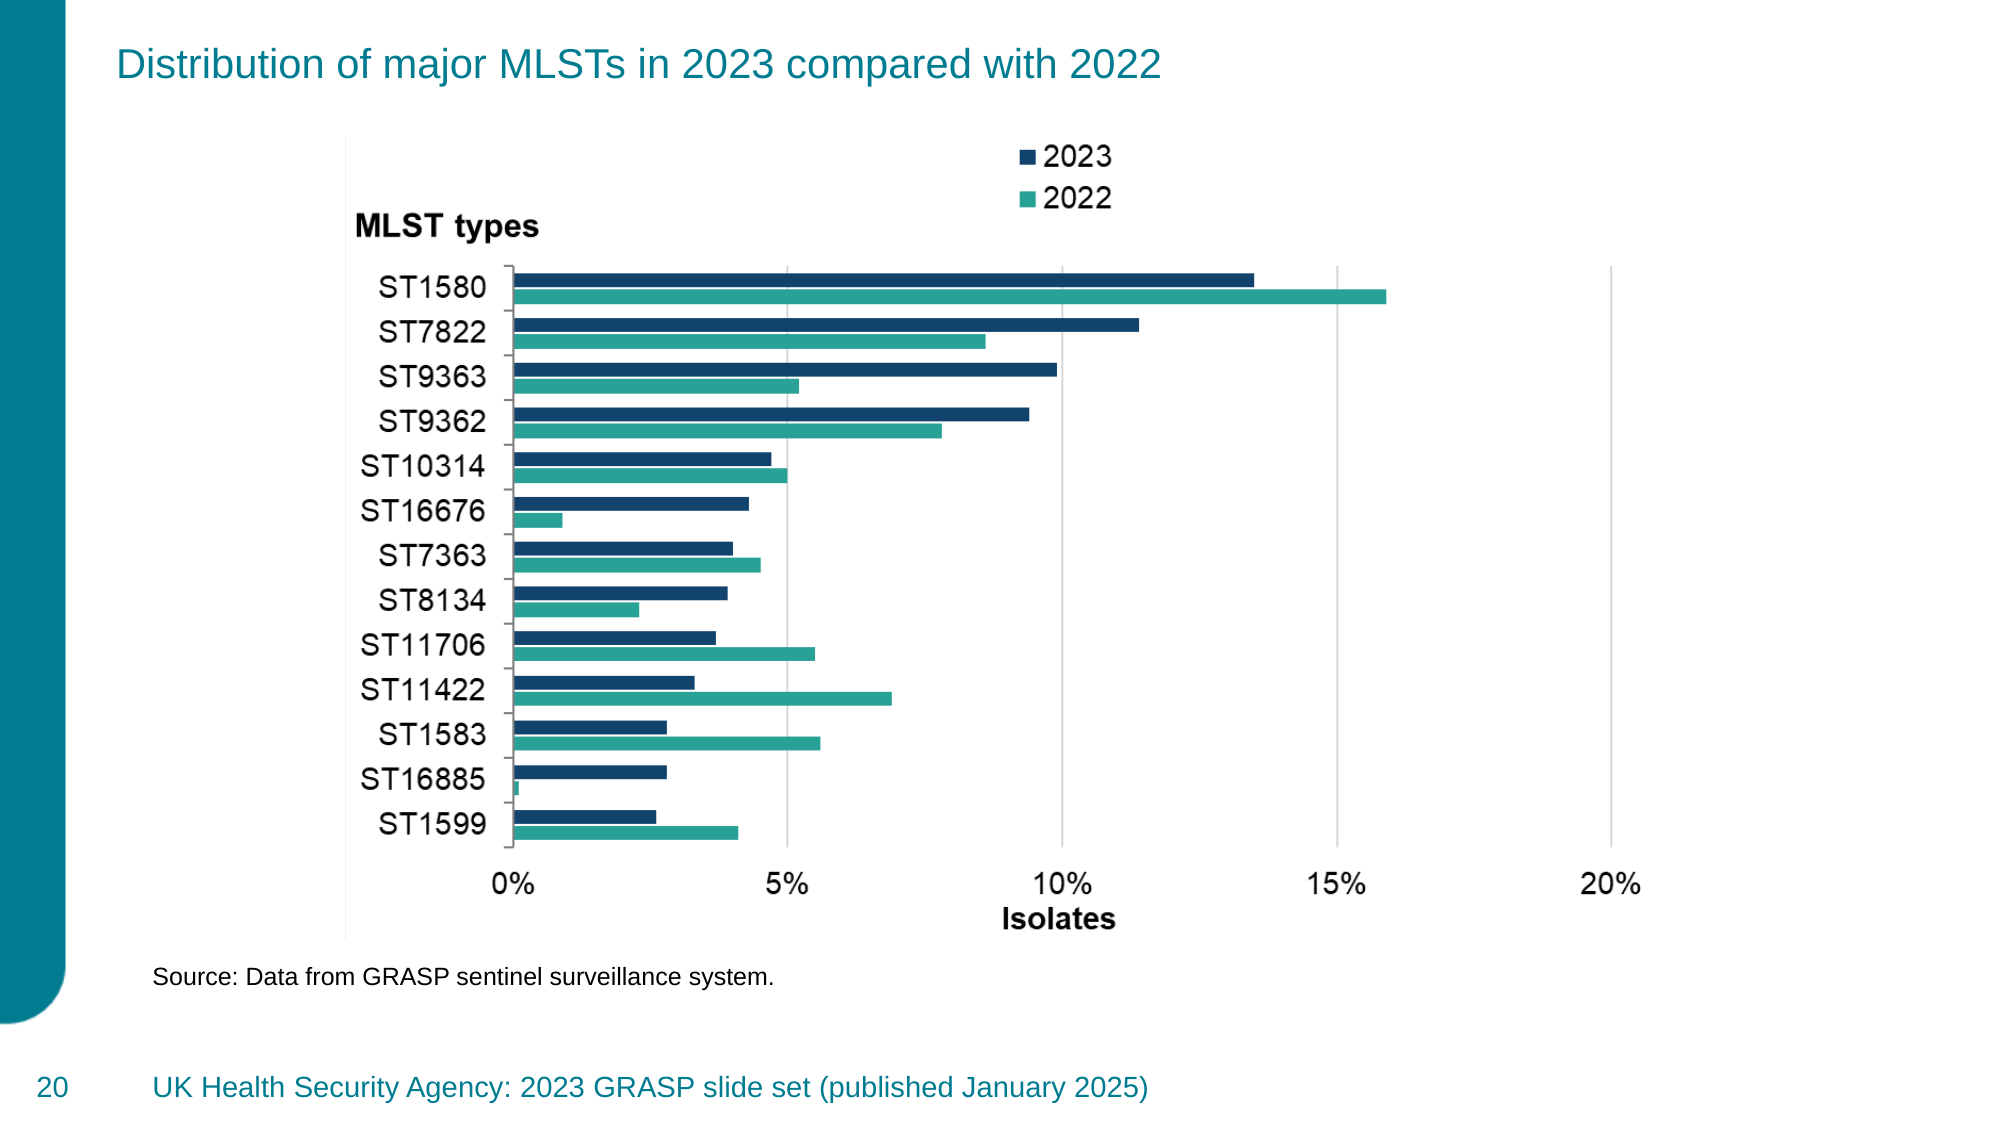

# Distribution of major MLSTs in 2023 compared with 2022
Source: Data from GRASP sentinel surveillance system.
UK Health Security Agency: 2023 GRASP slide set (published January 2025)